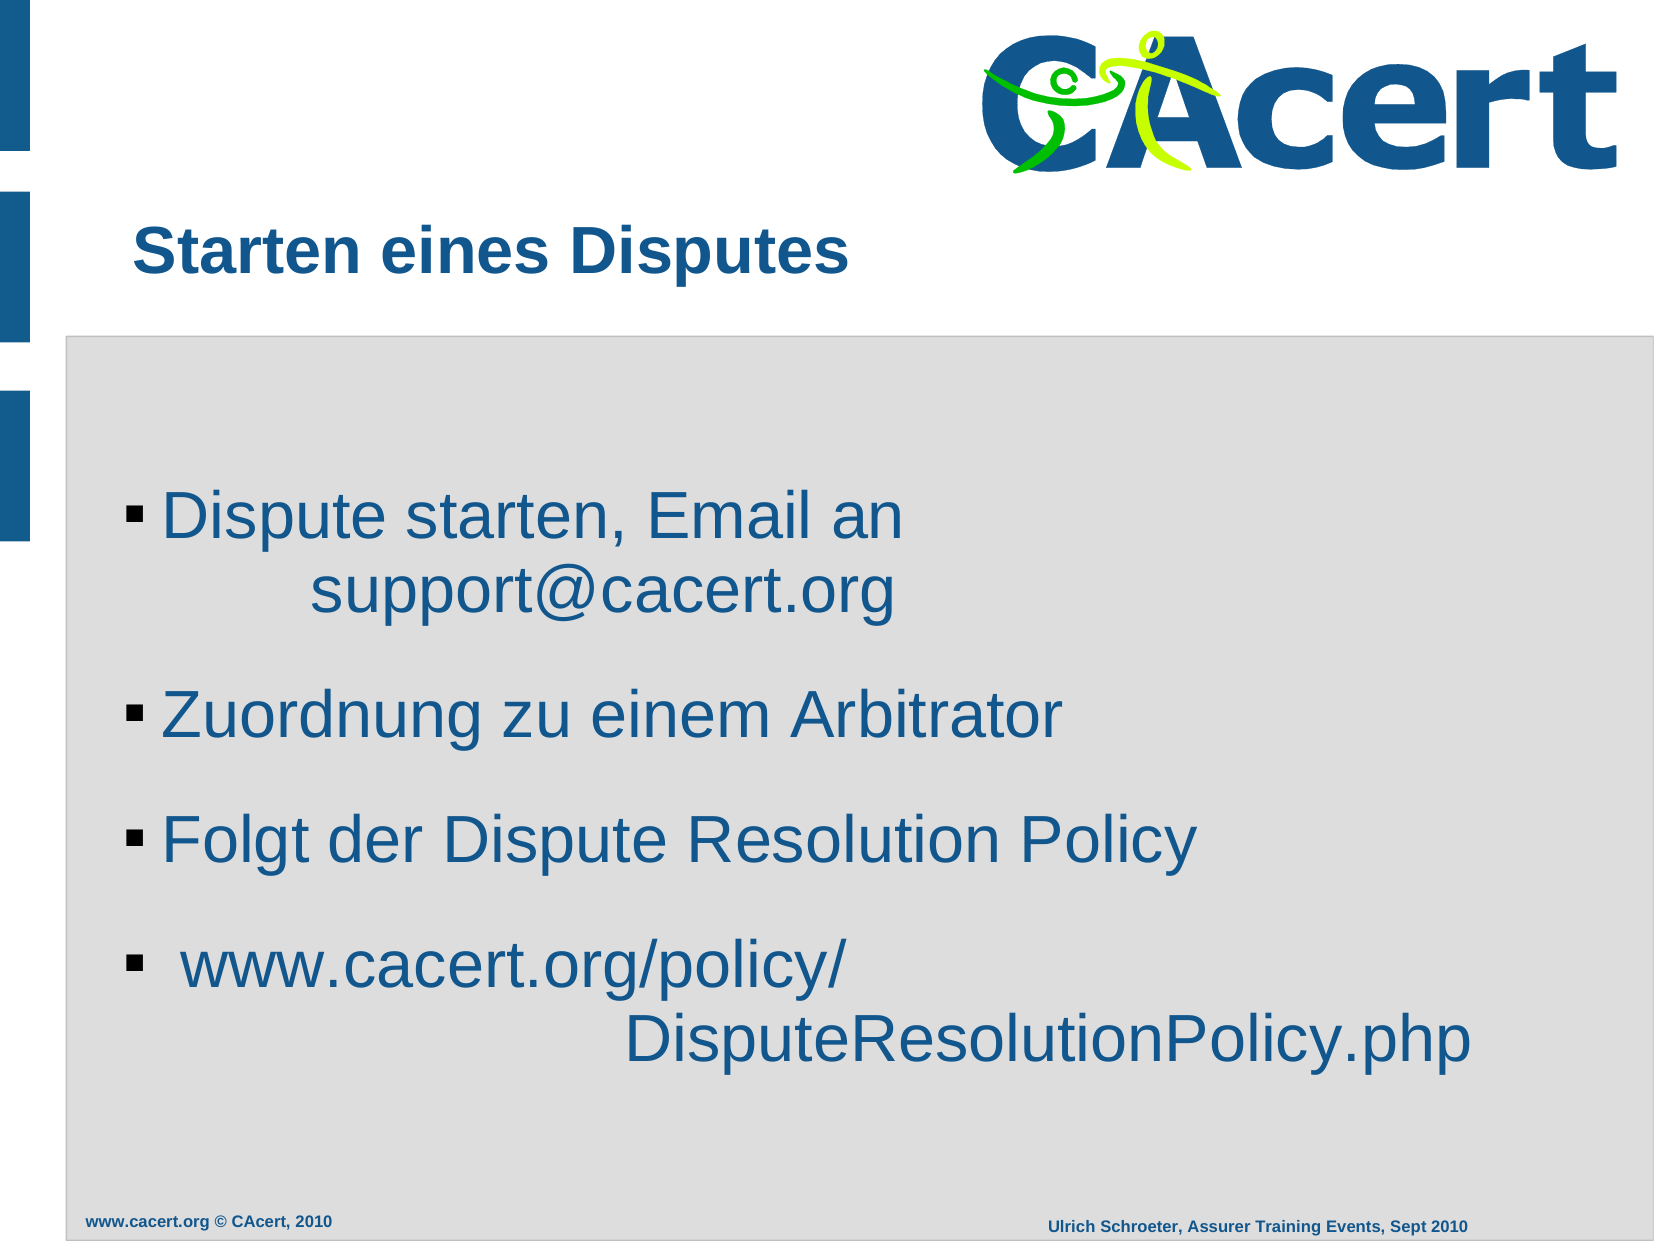

Starten eines Disputes
# Dispute starten, Email an support@cacert.org
 Zuordnung zu einem Arbitrator
 Folgt der Dispute Resolution Policy
 www.cacert.org/policy/
 DisputeResolutionPolicy.php